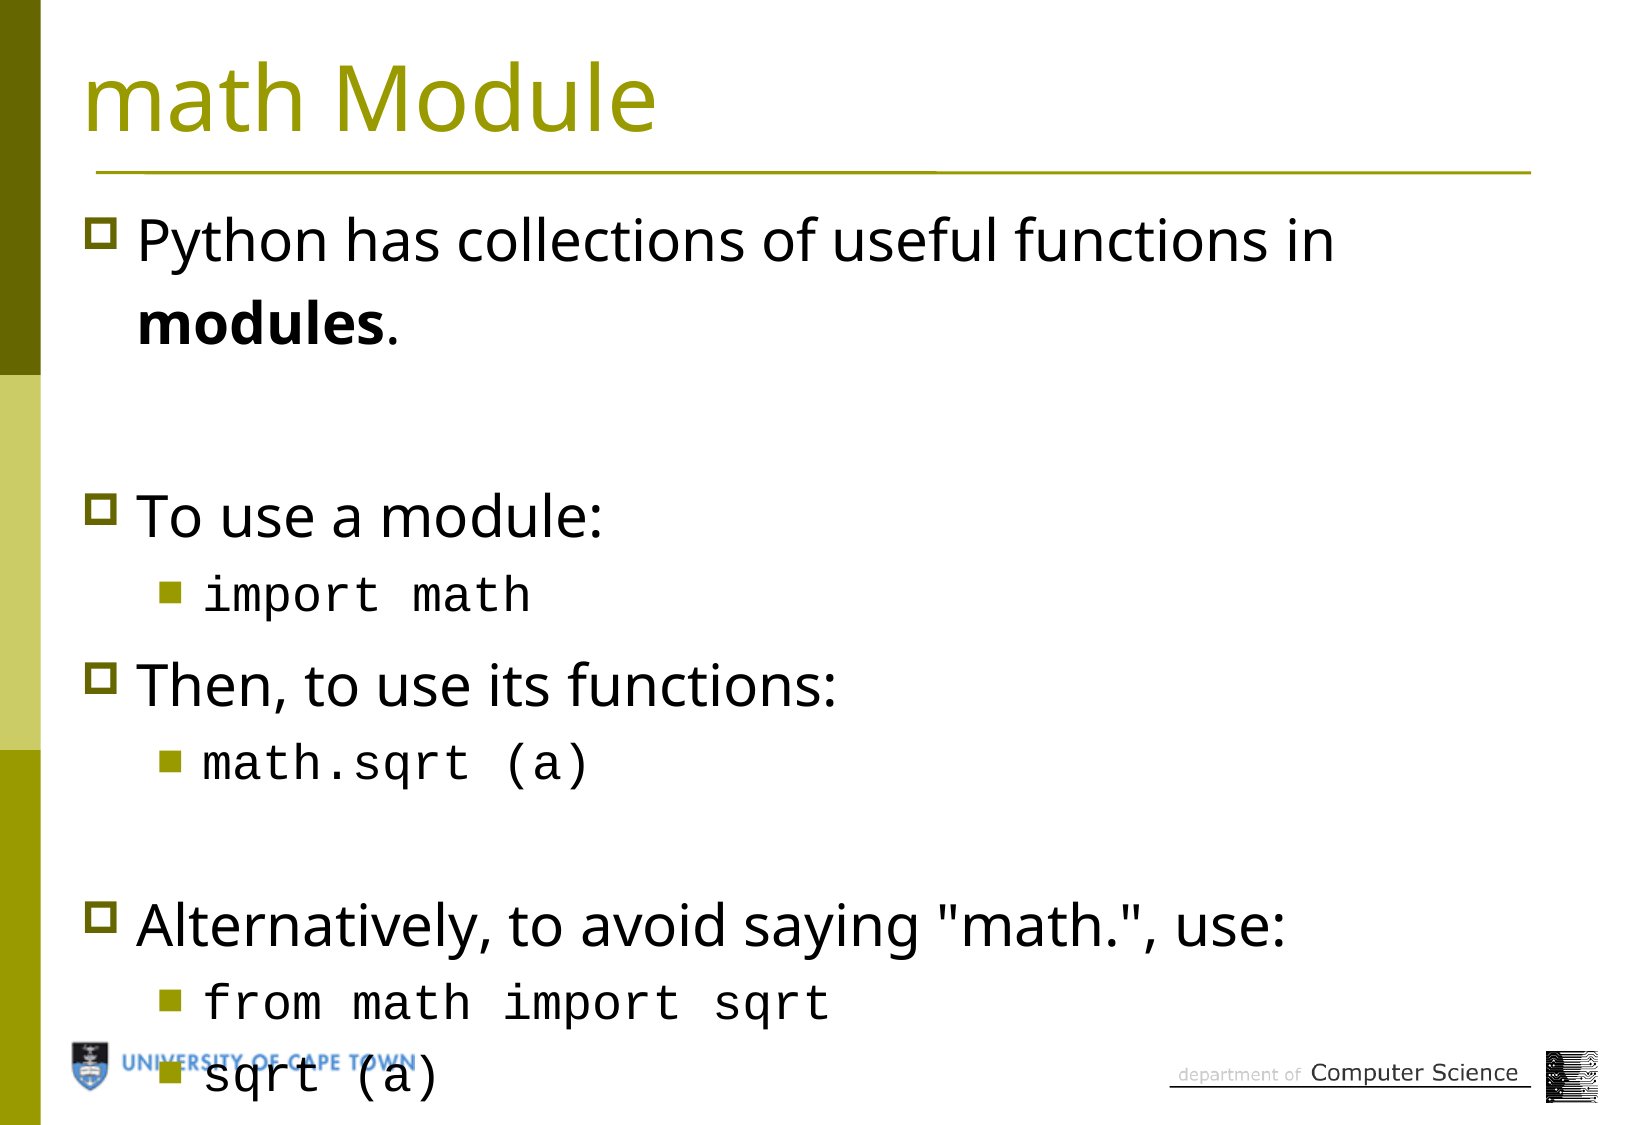

# math Module
Python has collections of useful functions in modules.
To use a module:
import math
Then, to use its functions:
math.sqrt (a)
Alternatively, to avoid saying "math.", use:
from math import sqrt
sqrt (a)